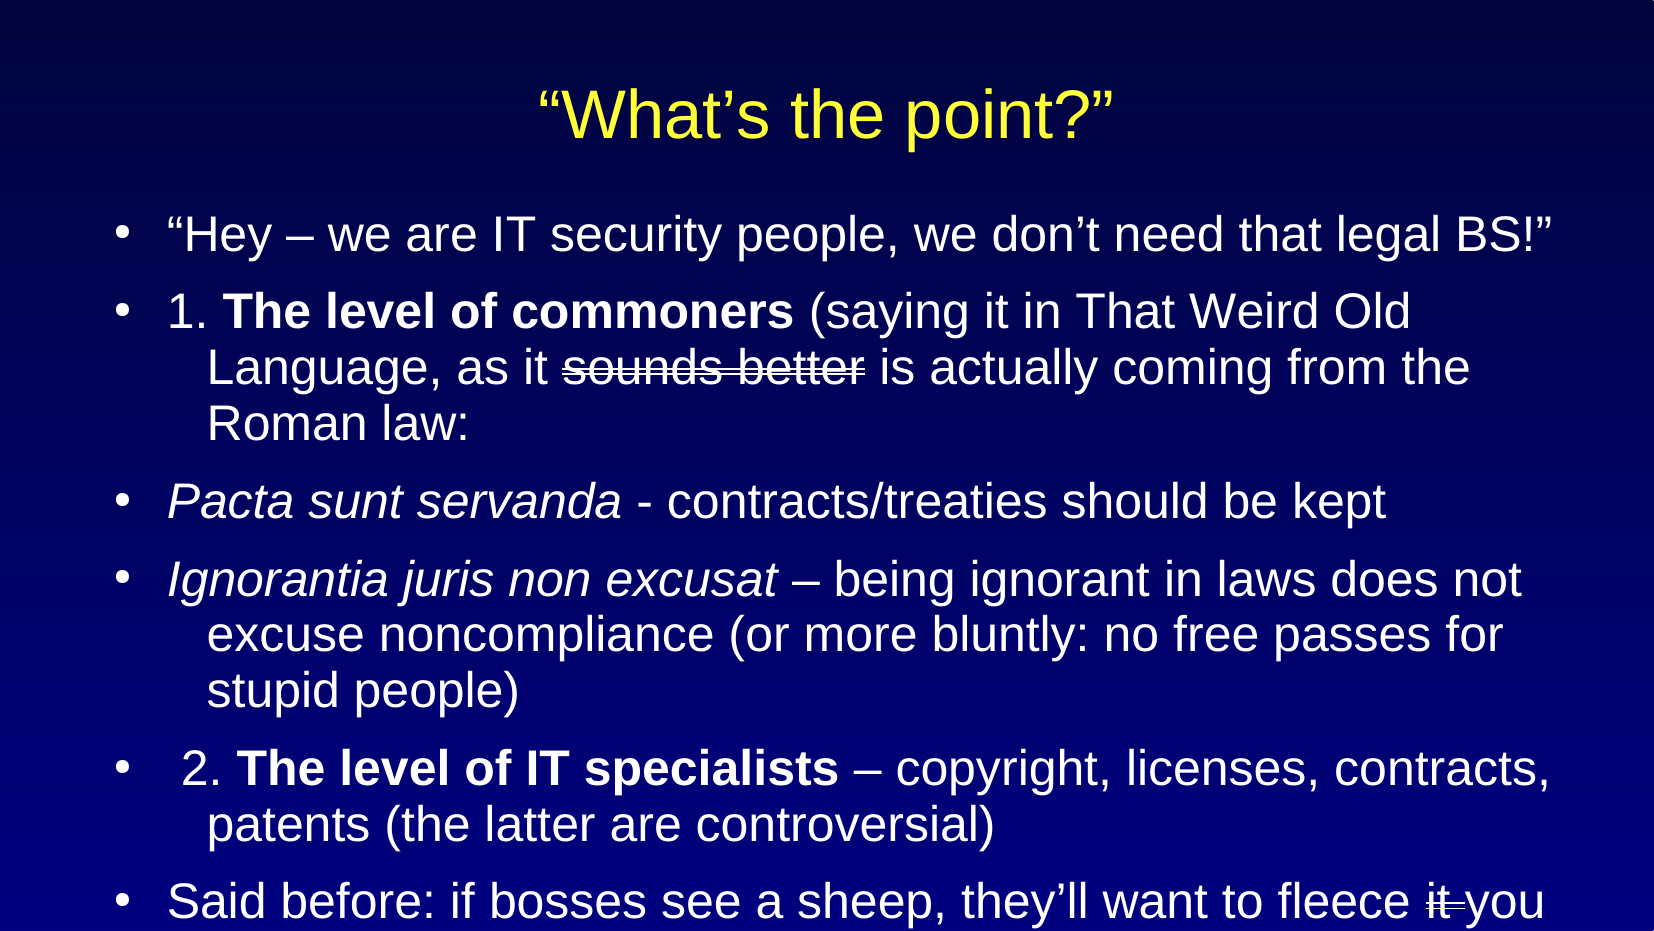

# “What’s the point?”
“Hey – we are IT security people, we don’t need that legal BS!”
1. The level of commoners (saying it in That Weird Old Language, as it sounds better is actually coming from the Roman law:
Pacta sunt servanda - contracts/treaties should be kept
Ignorantia juris non excusat – being ignorant in laws does not excuse noncompliance (or more bluntly: no free passes for stupid people)
 2. The level of IT specialists – copyright, licenses, contracts, patents (the latter are controversial)
Said before: if bosses see a sheep, they’ll want to fleece it you